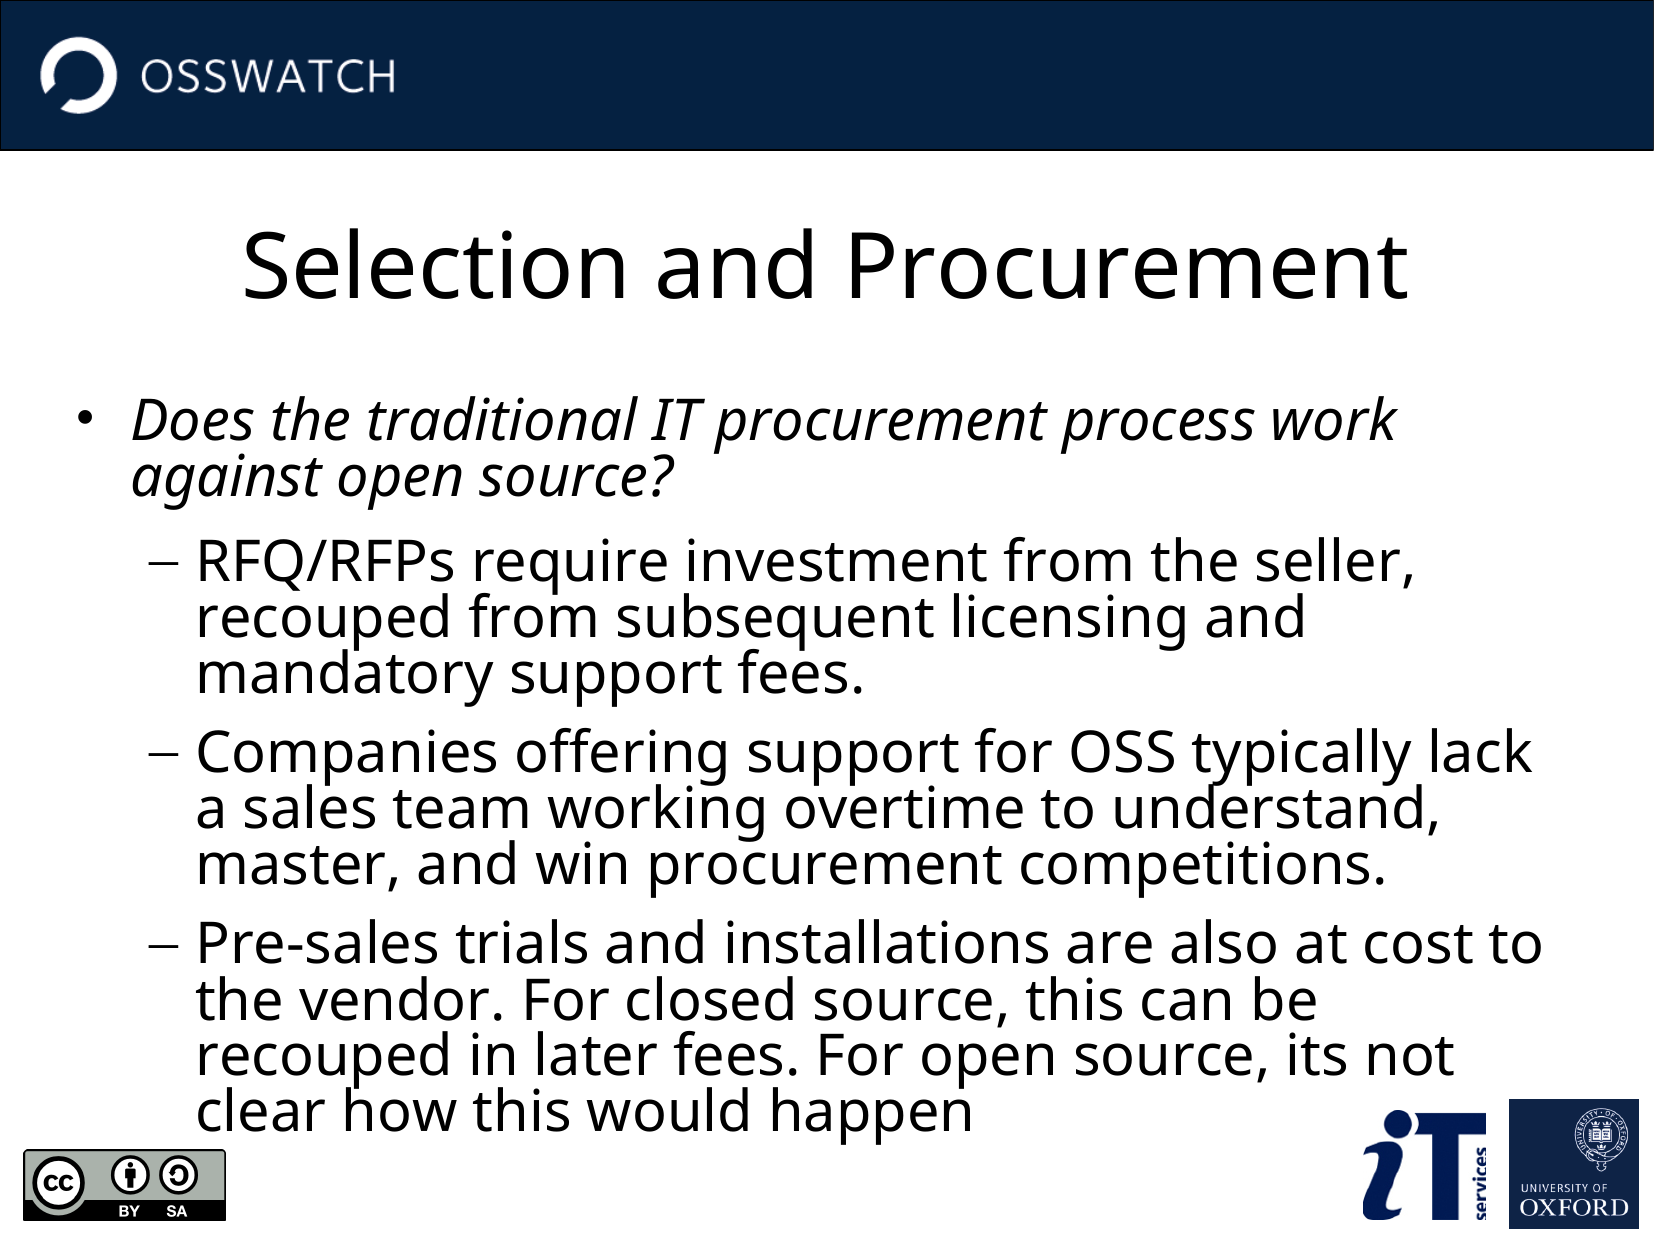

# Selection and Procurement
Does the traditional IT procurement process work against open source?
RFQ/RFPs require investment from the seller, recouped from subsequent licensing and mandatory support fees.
Companies offering support for OSS typically lack a sales team working overtime to understand, master, and win procurement competitions.
Pre-sales trials and installations are also at cost to the vendor. For closed source, this can be recouped in later fees. For open source, its not clear how this would happen